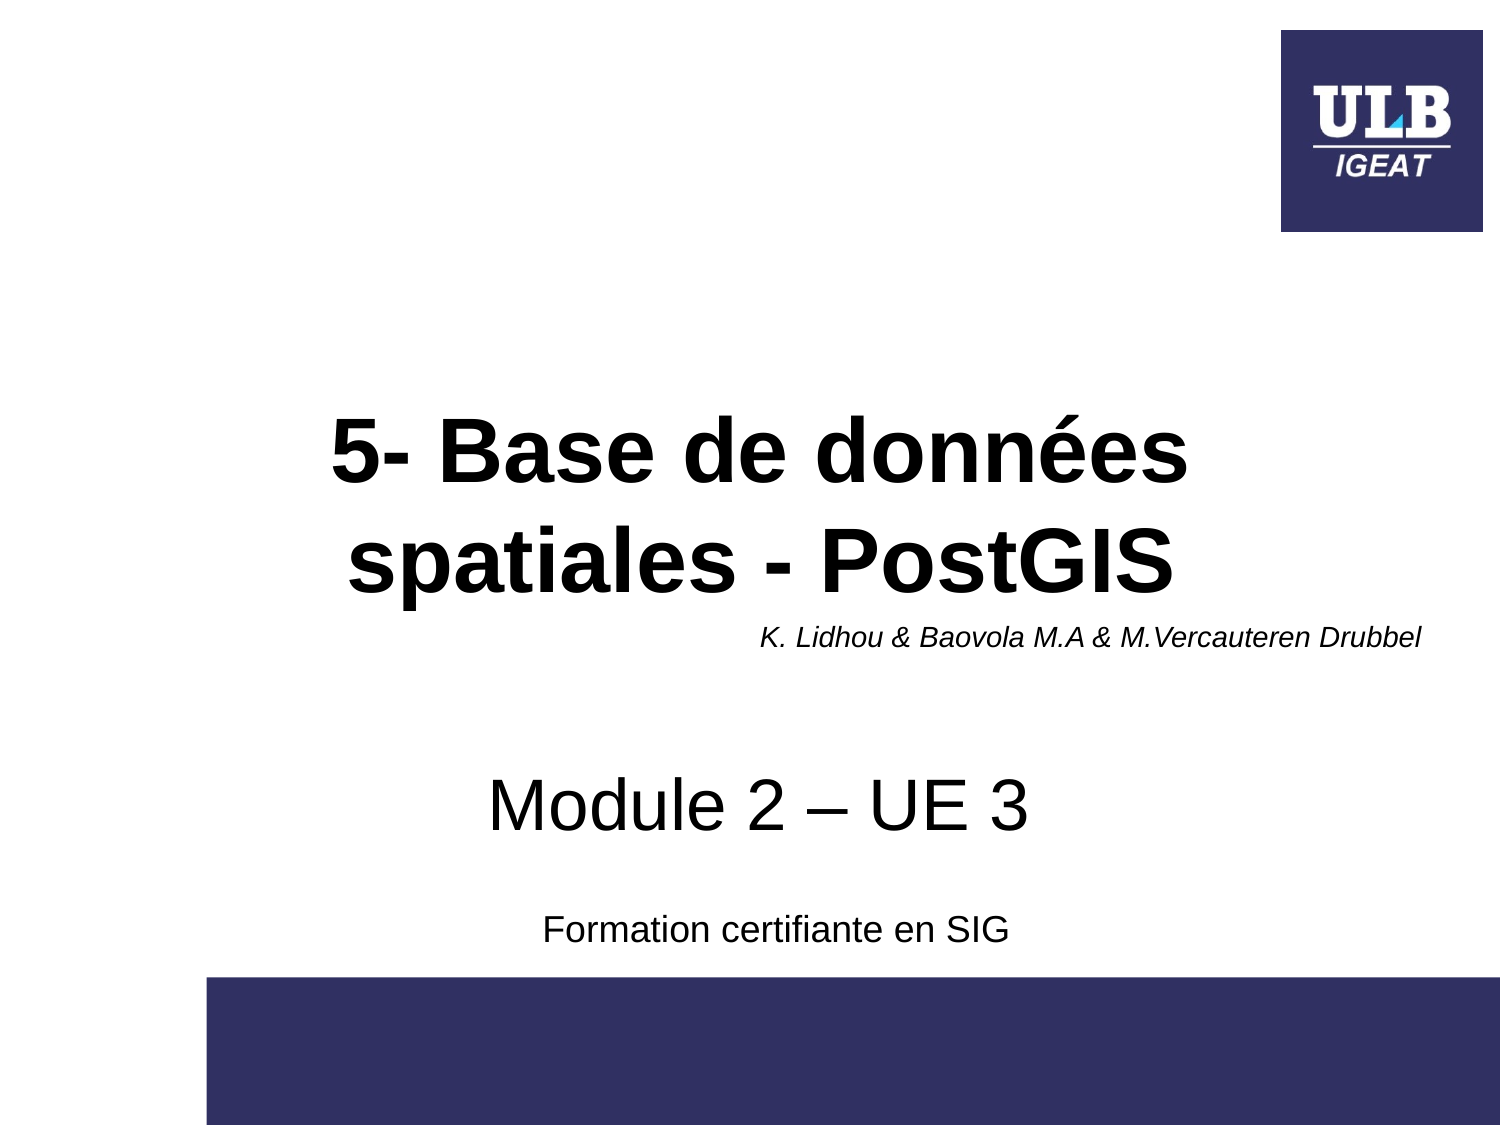

5- Base de données spatiales - PostGIS
K. Lidhou & Baovola M.A & M.Vercauteren Drubbel
Module 2 – UE 3
Formation certifiante en SIG